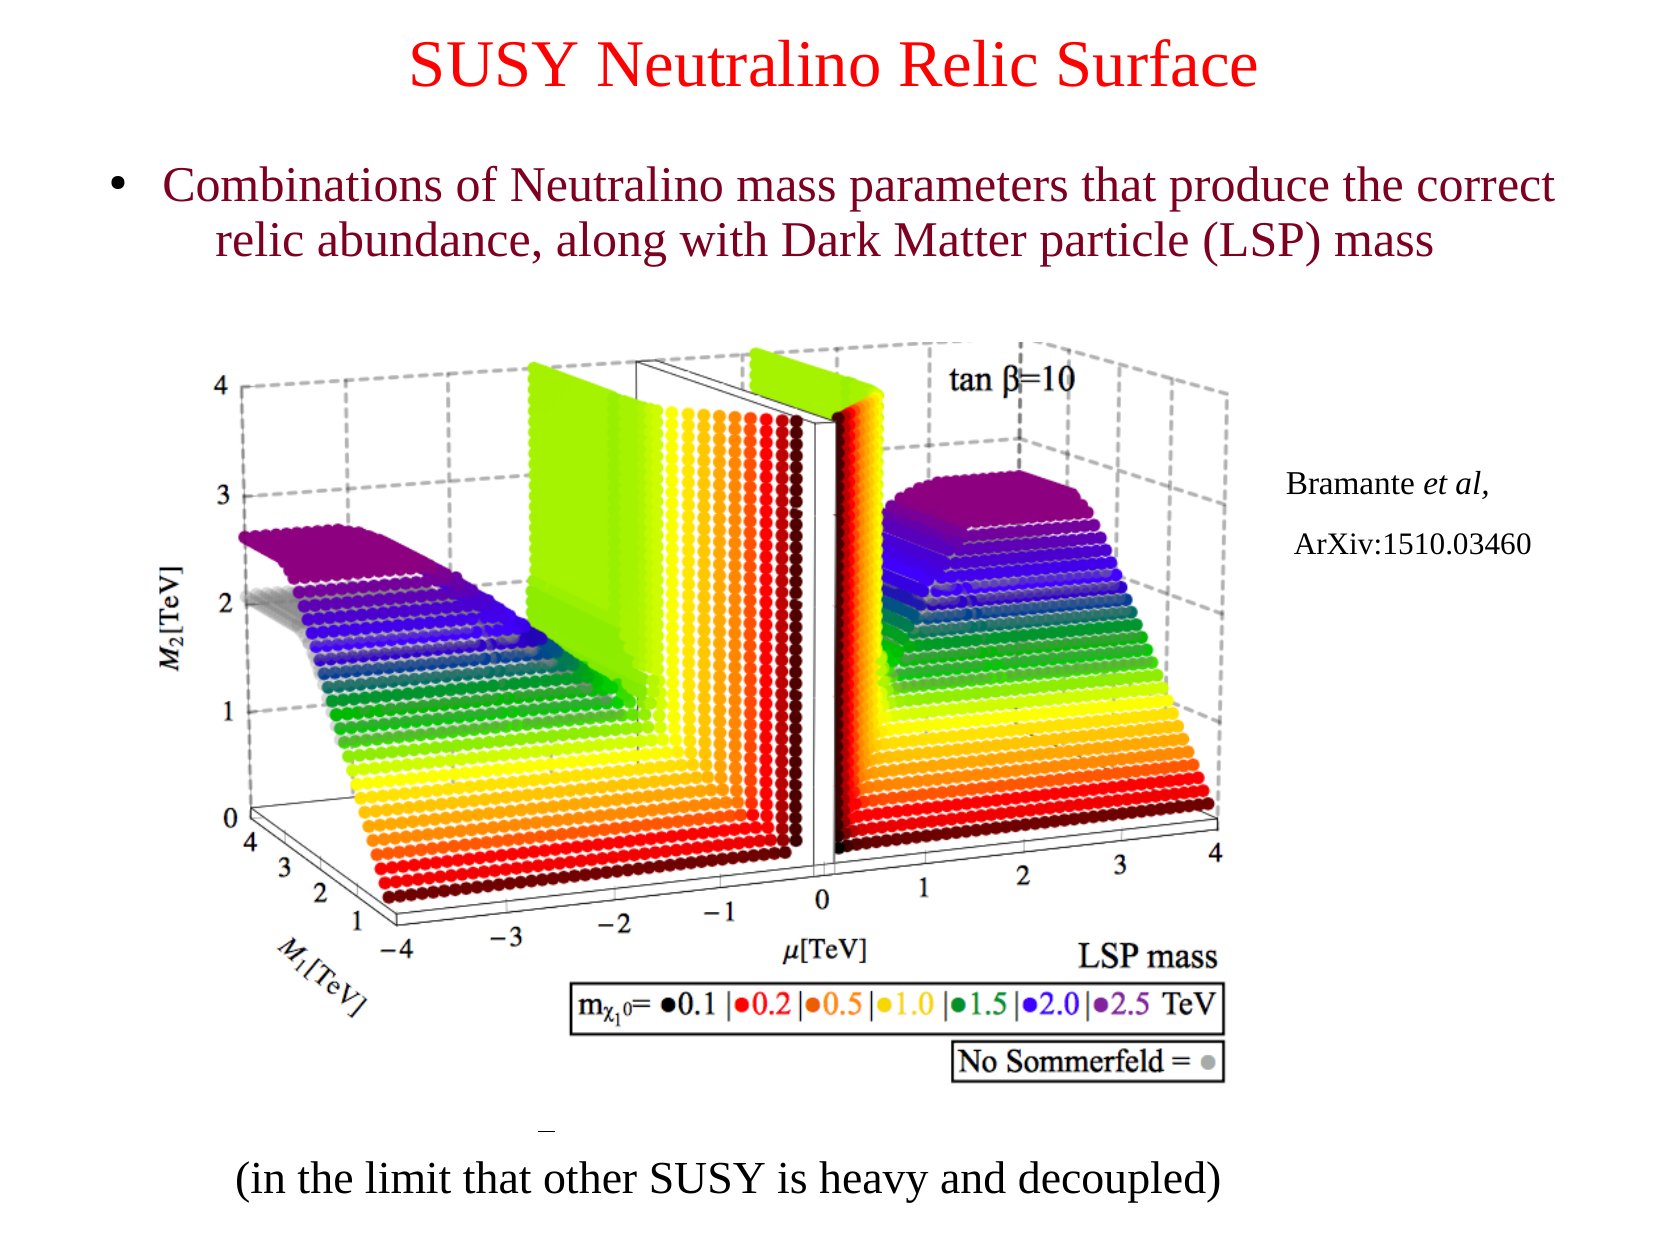

# SUSY Neutralino Relic Surface
Combinations of Neutralino mass parameters that produce the correct relic abundance, along with Dark Matter particle (LSP) mass
Bramante et al,
 ArXiv:1510.03460
(in the limit that other SUSY is heavy and decoupled)